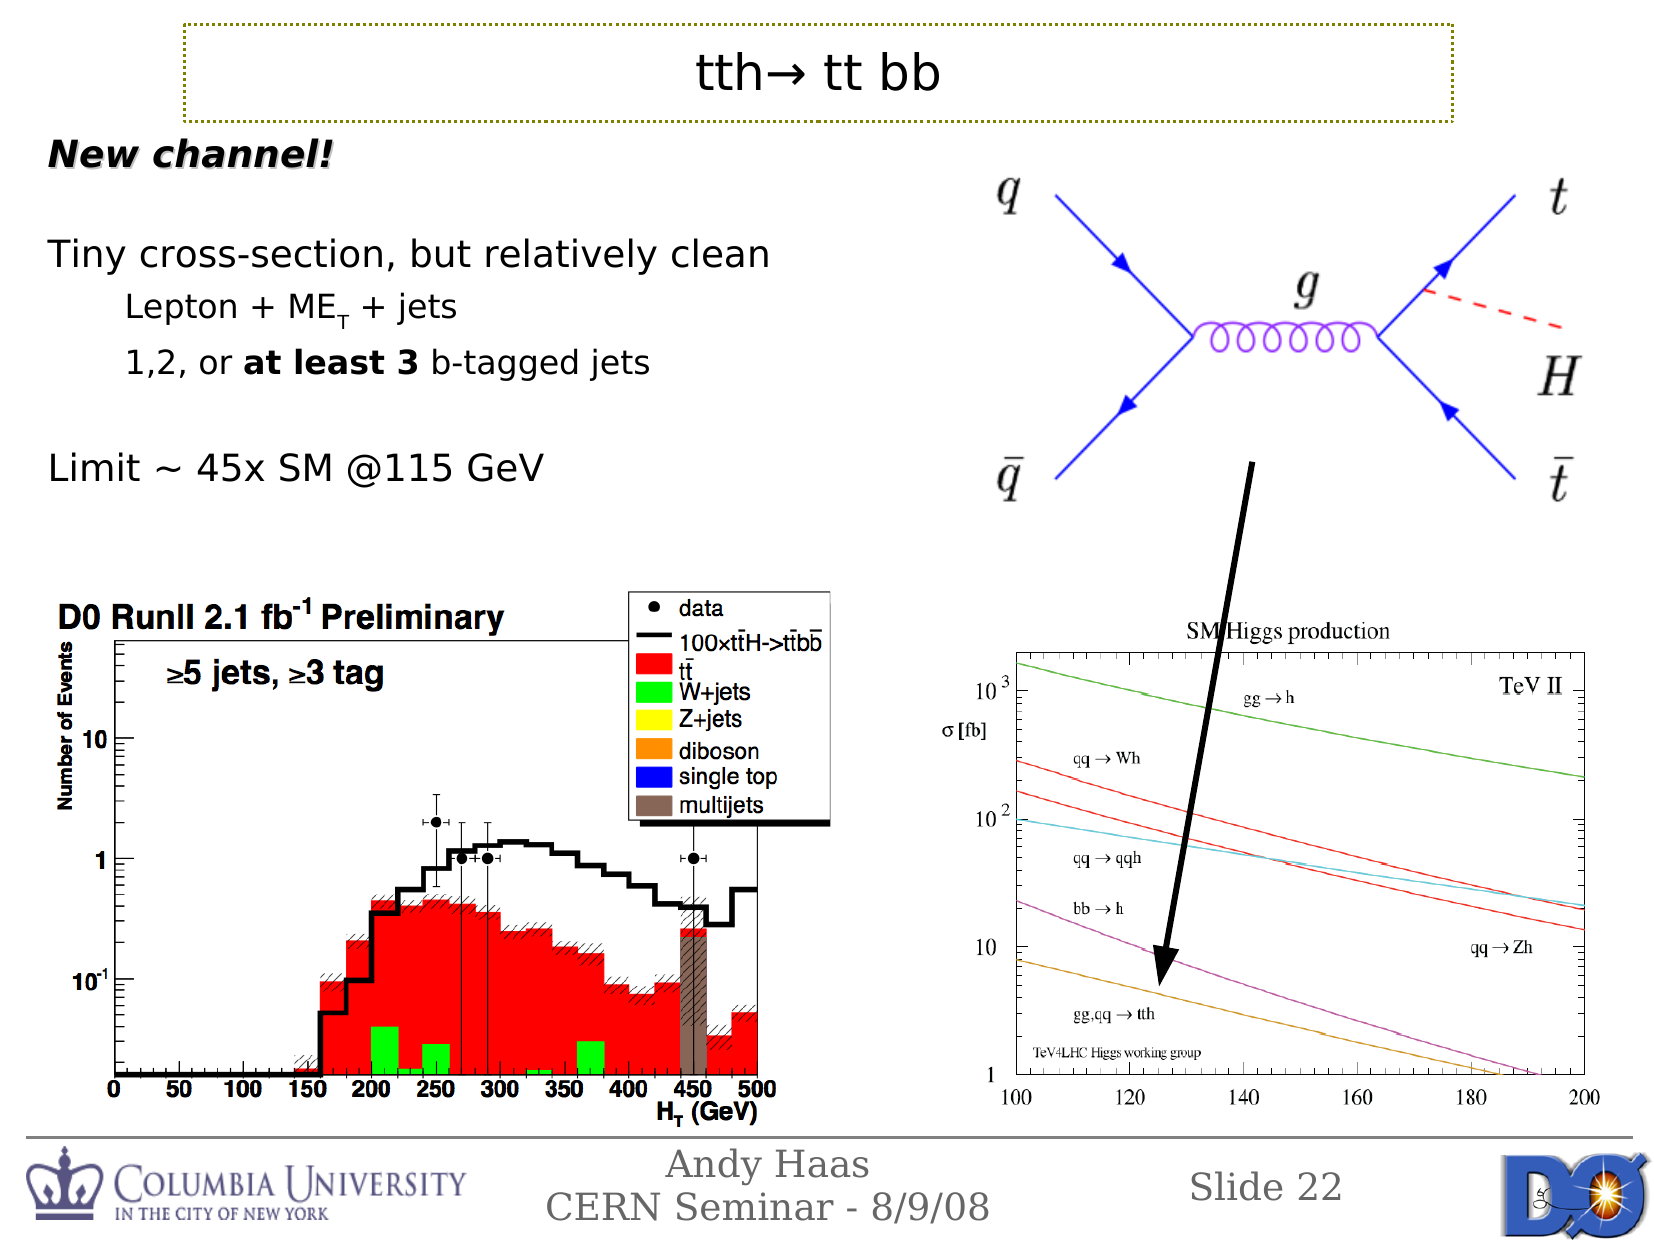

# tth→ tt bb
New channel!
Tiny cross-section, but relatively clean
Lepton + MET + jets
1,2, or at least 3 b-tagged jets
Limit ~ 45x SM @115 GeV